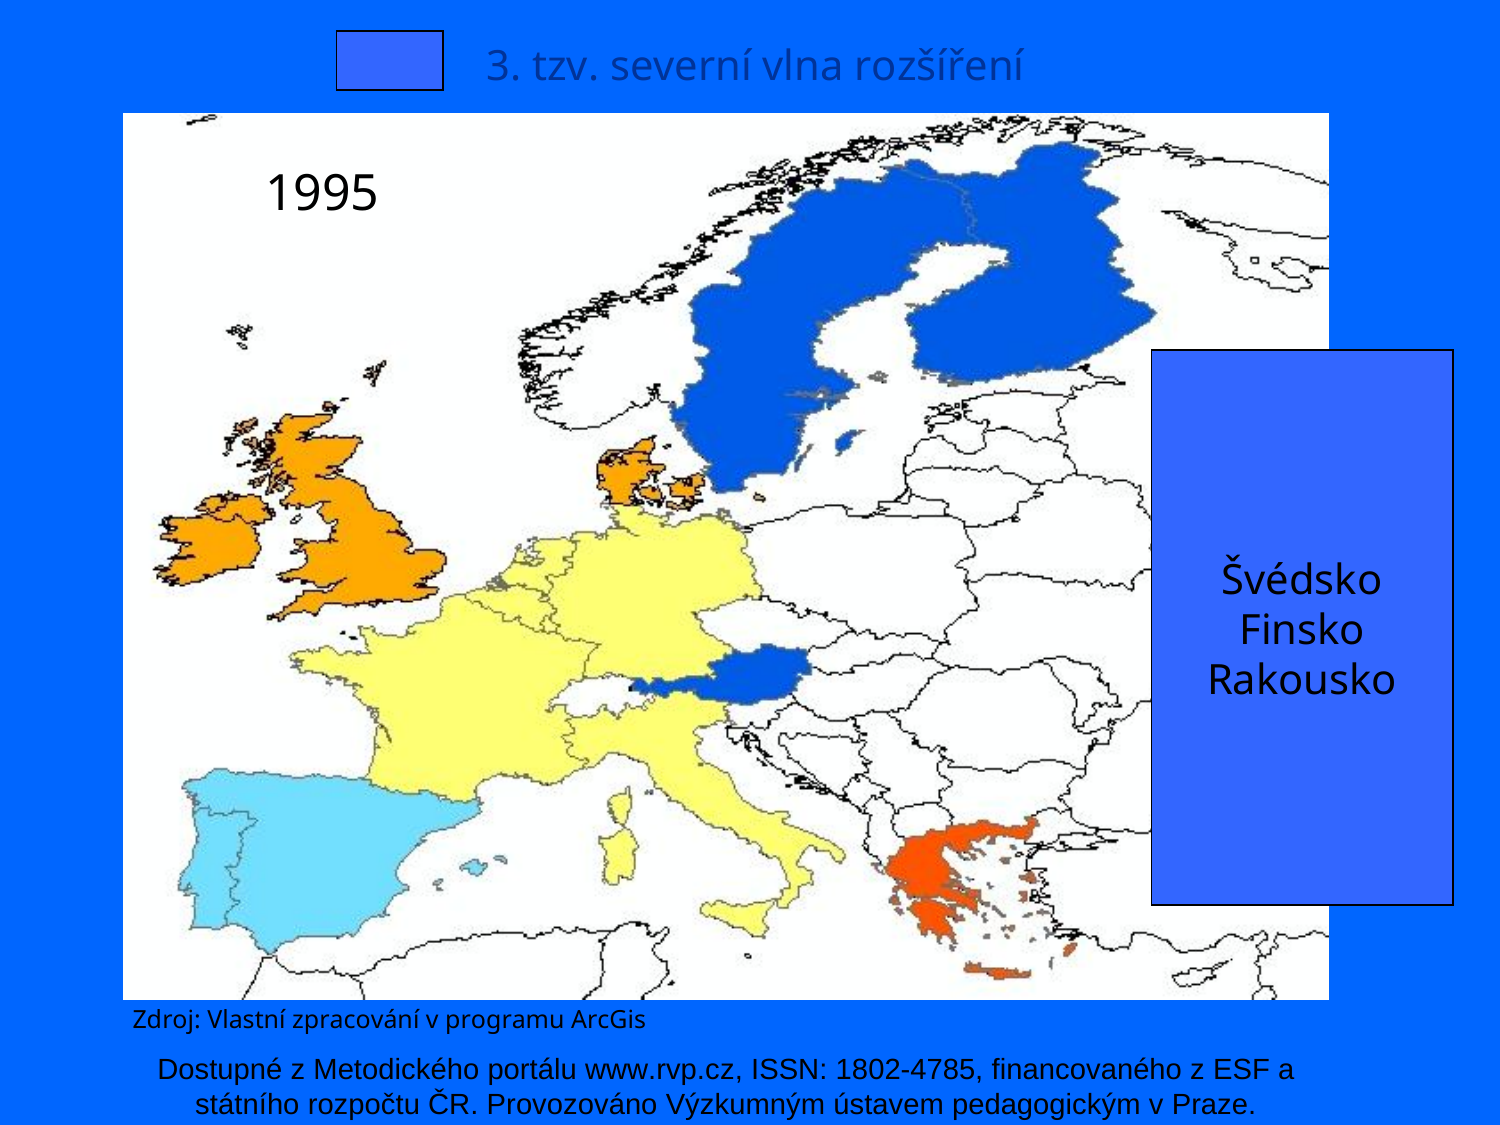

3. tzv. severní vlna rozšíření
1995
Švédsko
Finsko
Rakousko
Zdroj: Vlastní zpracování v programu ArcGis
Dostupné z Metodického portálu www.rvp.cz, ISSN: 1802-4785, financovaného z ESF a státního rozpočtu ČR. Provozováno Výzkumným ústavem pedagogickým v Praze.